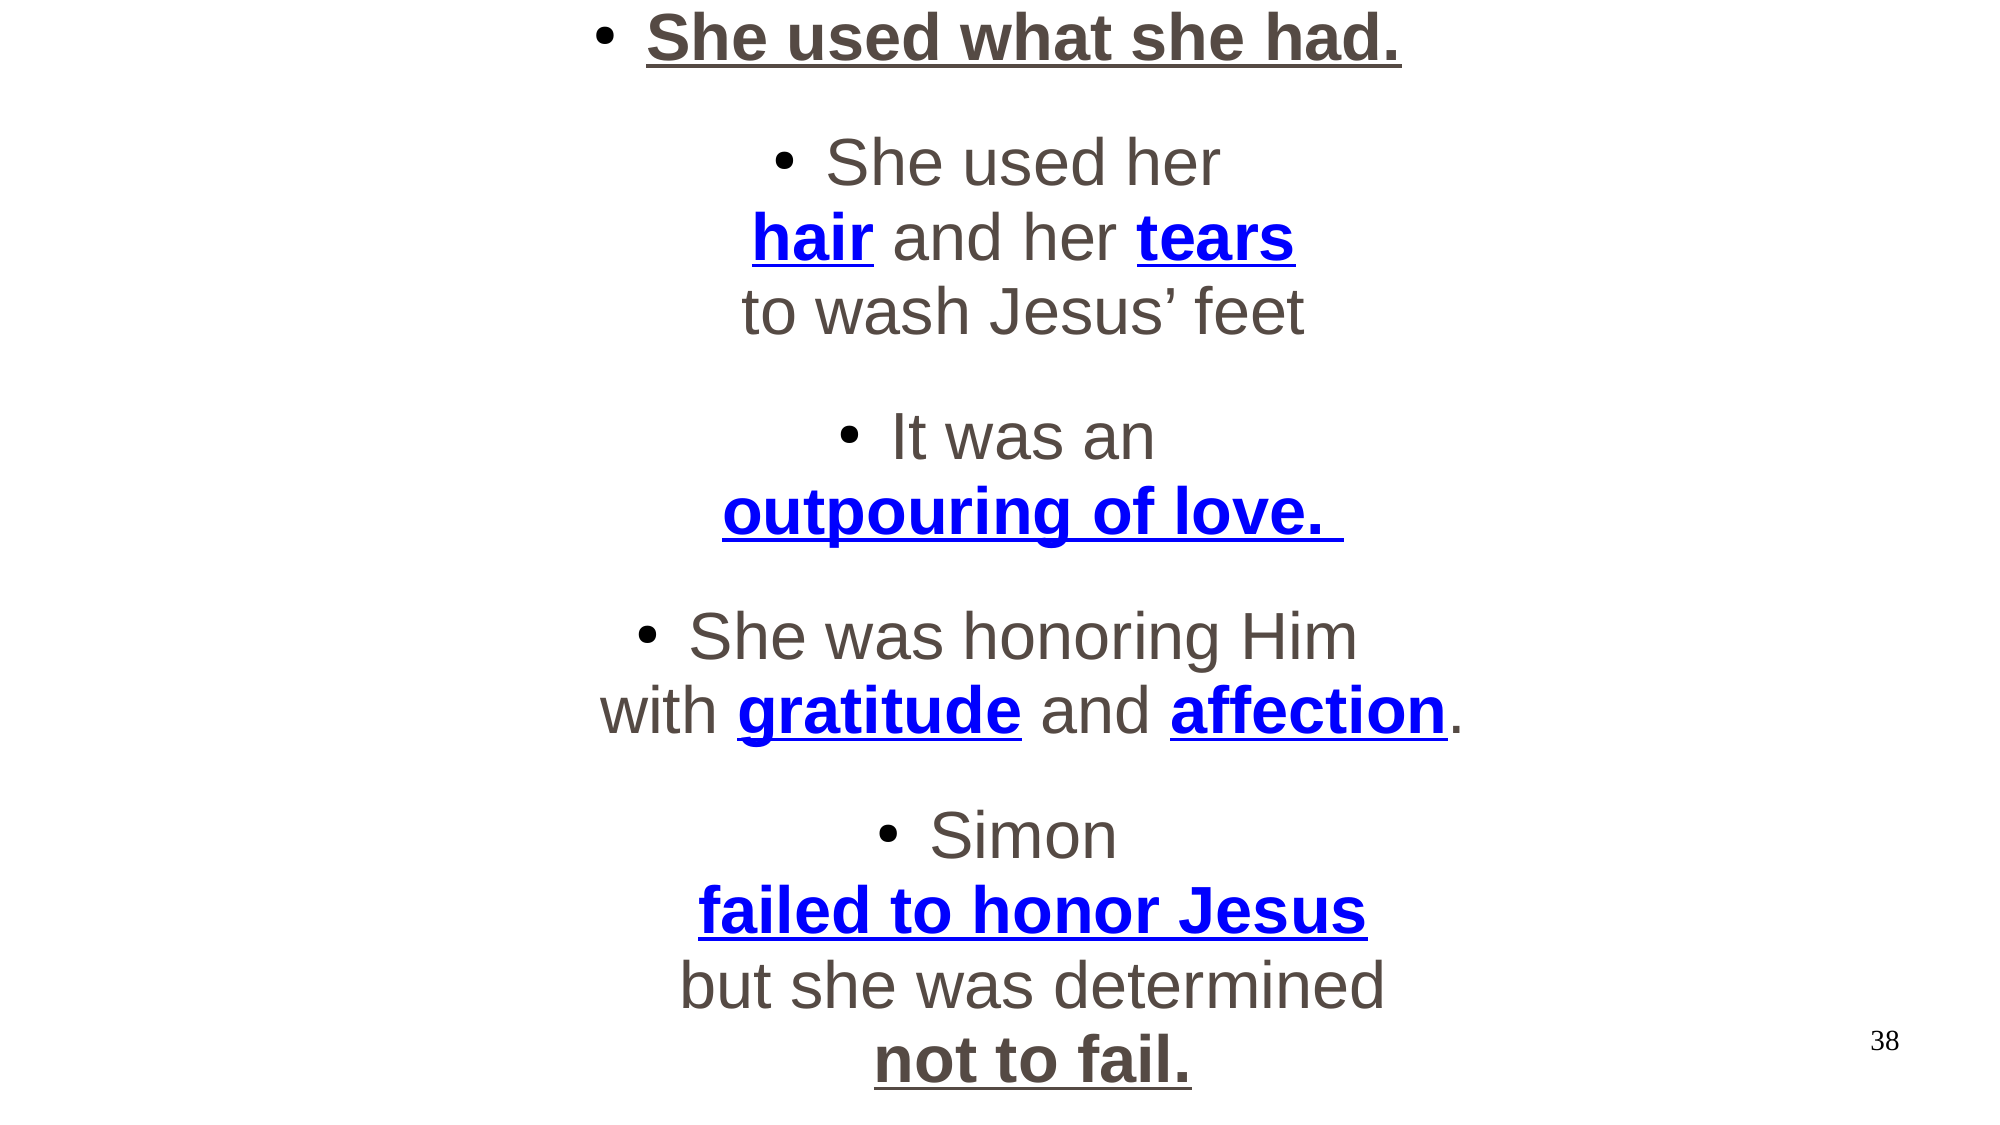

# She used what she had.
She used her
hair and her tears
to wash Jesus’ feet
It was an
outpouring of love.
She was honoring Him
with gratitude and affection.
Simon
failed to honor Jesus
but she was determined
not to fail.
38